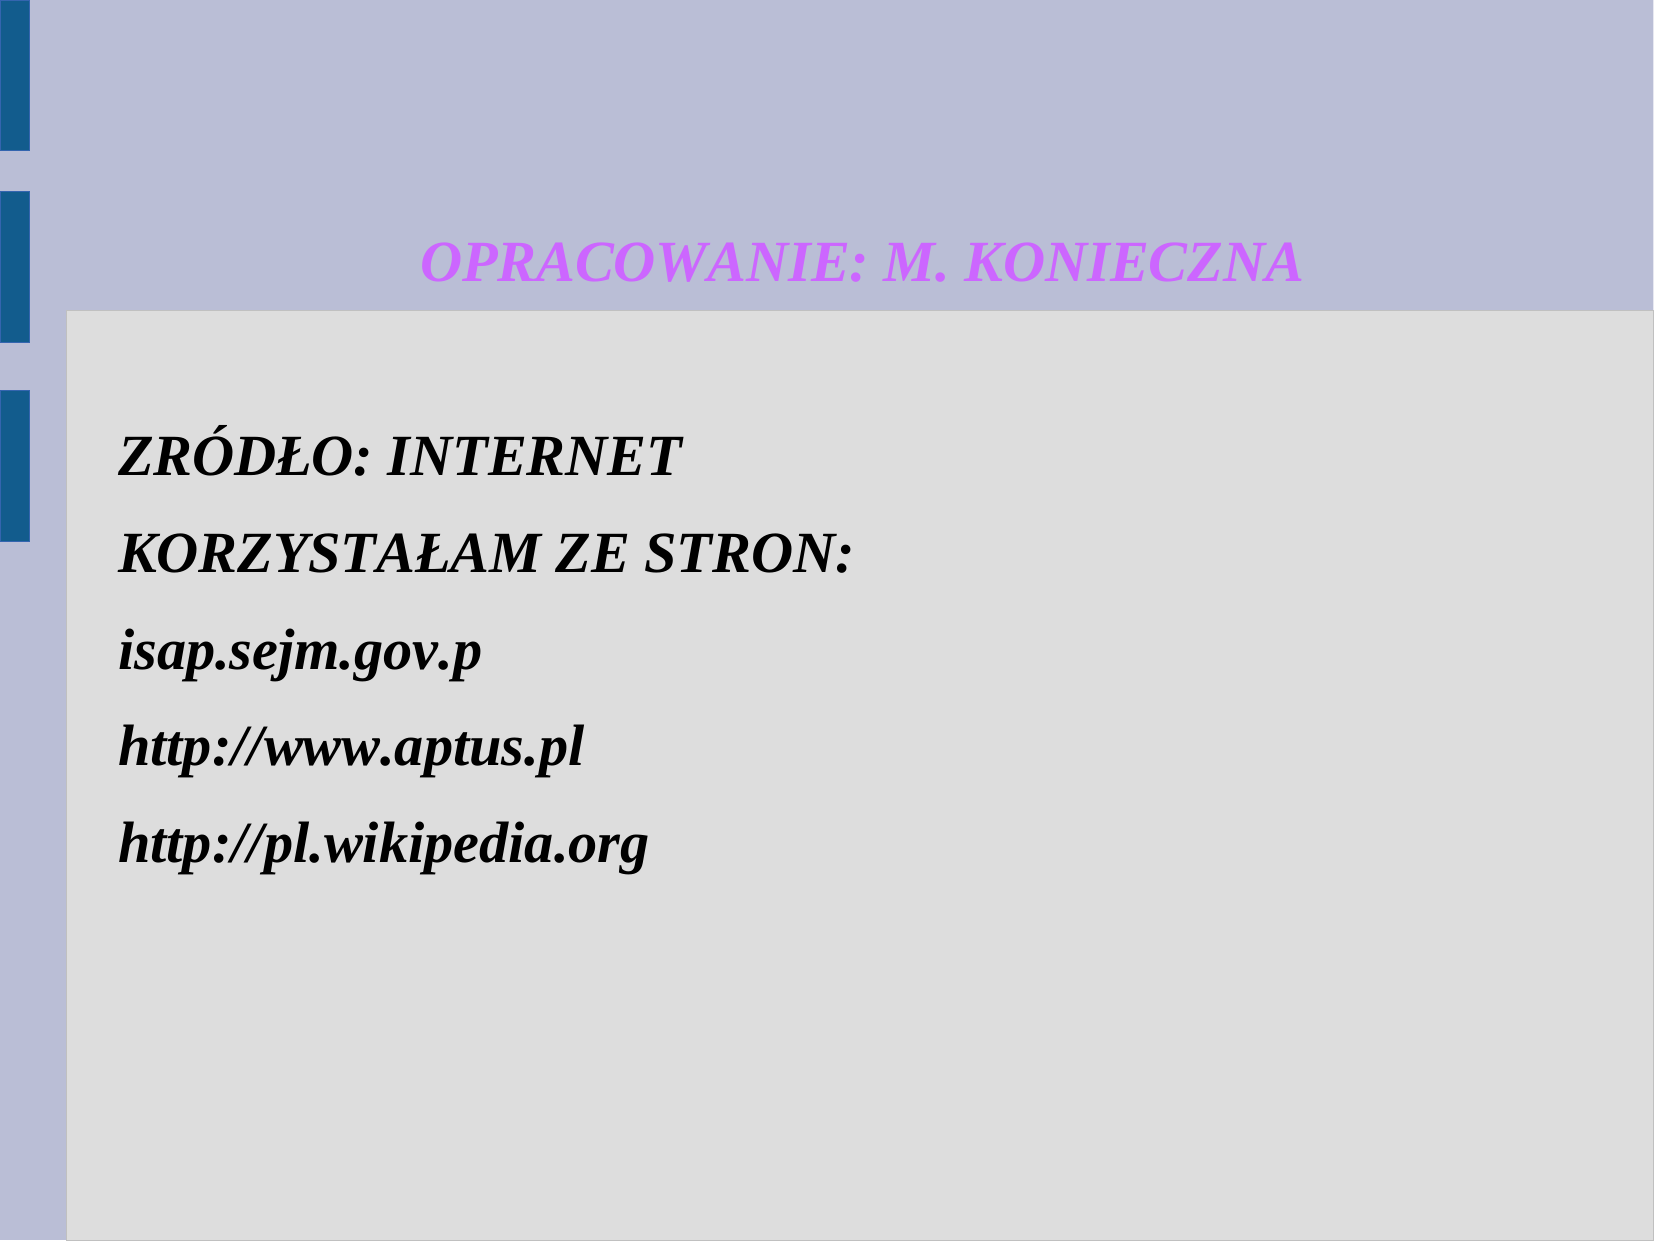

# OPRACOWANIE: M. KONIECZNA
ZRÓDŁO: INTERNET
KORZYSTAŁAM ZE STRON:
isap.sejm.gov.p
http://www.aptus.pl
http://pl.wikipedia.org